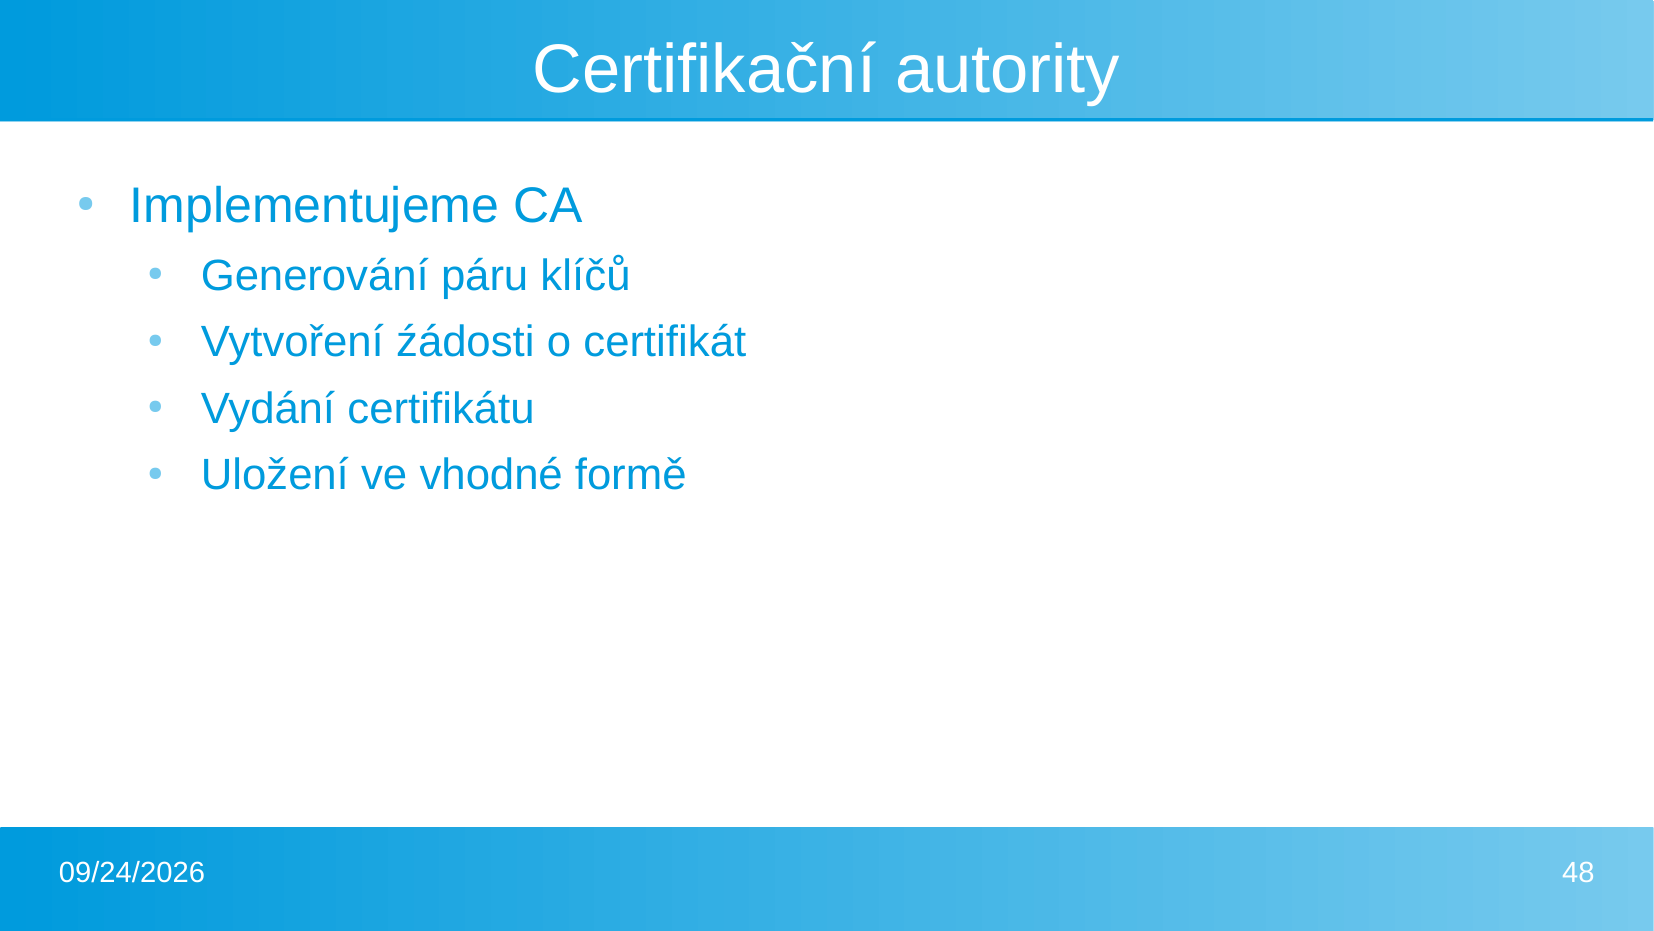

# Certifikační autority
Implementujeme CA
Generování páru klíčů
Vytvoření źádosti o certifikát
Vydání certifikátu
Uložení ve vhodné formě
48